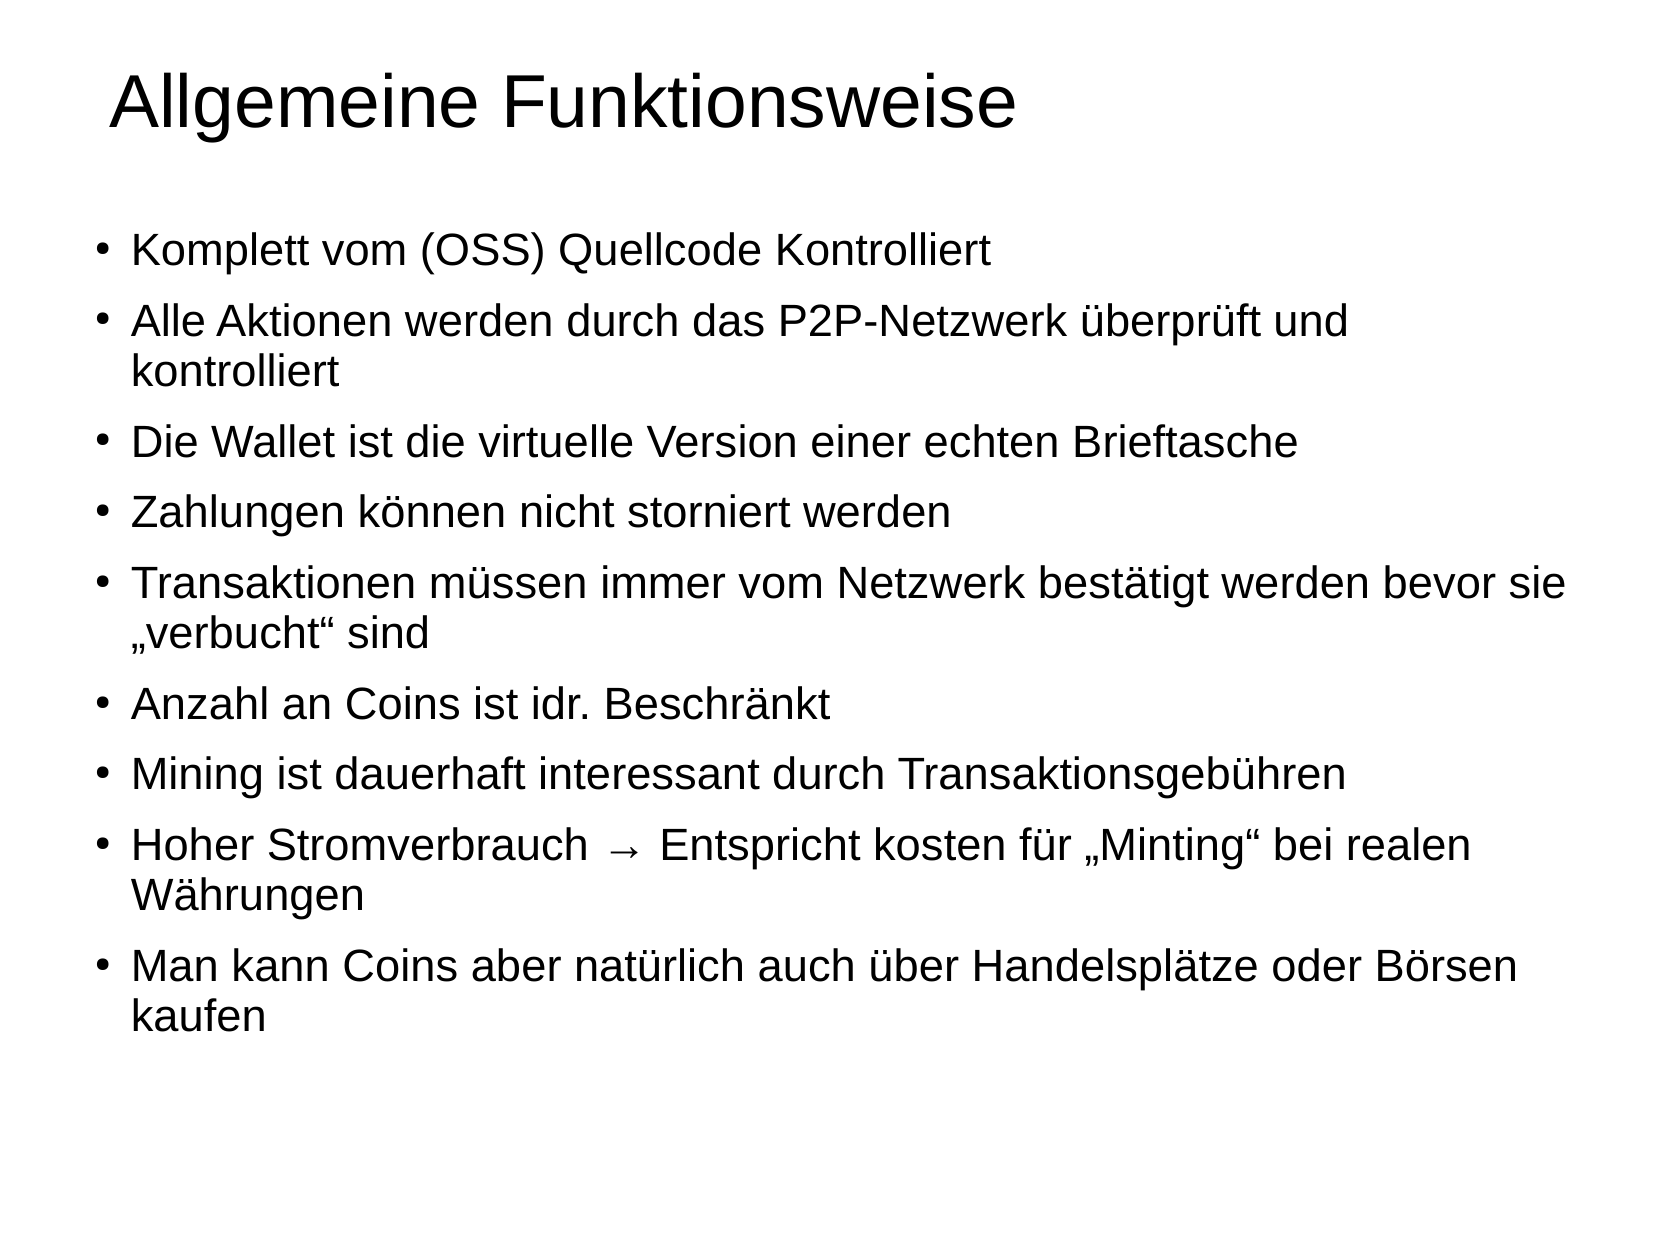

# Allgemeine Funktionsweise
Komplett vom (OSS) Quellcode Kontrolliert
Alle Aktionen werden durch das P2P-Netzwerk überprüft und kontrolliert
Die Wallet ist die virtuelle Version einer echten Brieftasche
Zahlungen können nicht storniert werden
Transaktionen müssen immer vom Netzwerk bestätigt werden bevor sie „verbucht“ sind
Anzahl an Coins ist idr. Beschränkt
Mining ist dauerhaft interessant durch Transaktionsgebühren
Hoher Stromverbrauch → Entspricht kosten für „Minting“ bei realen Währungen
Man kann Coins aber natürlich auch über Handelsplätze oder Börsen kaufen